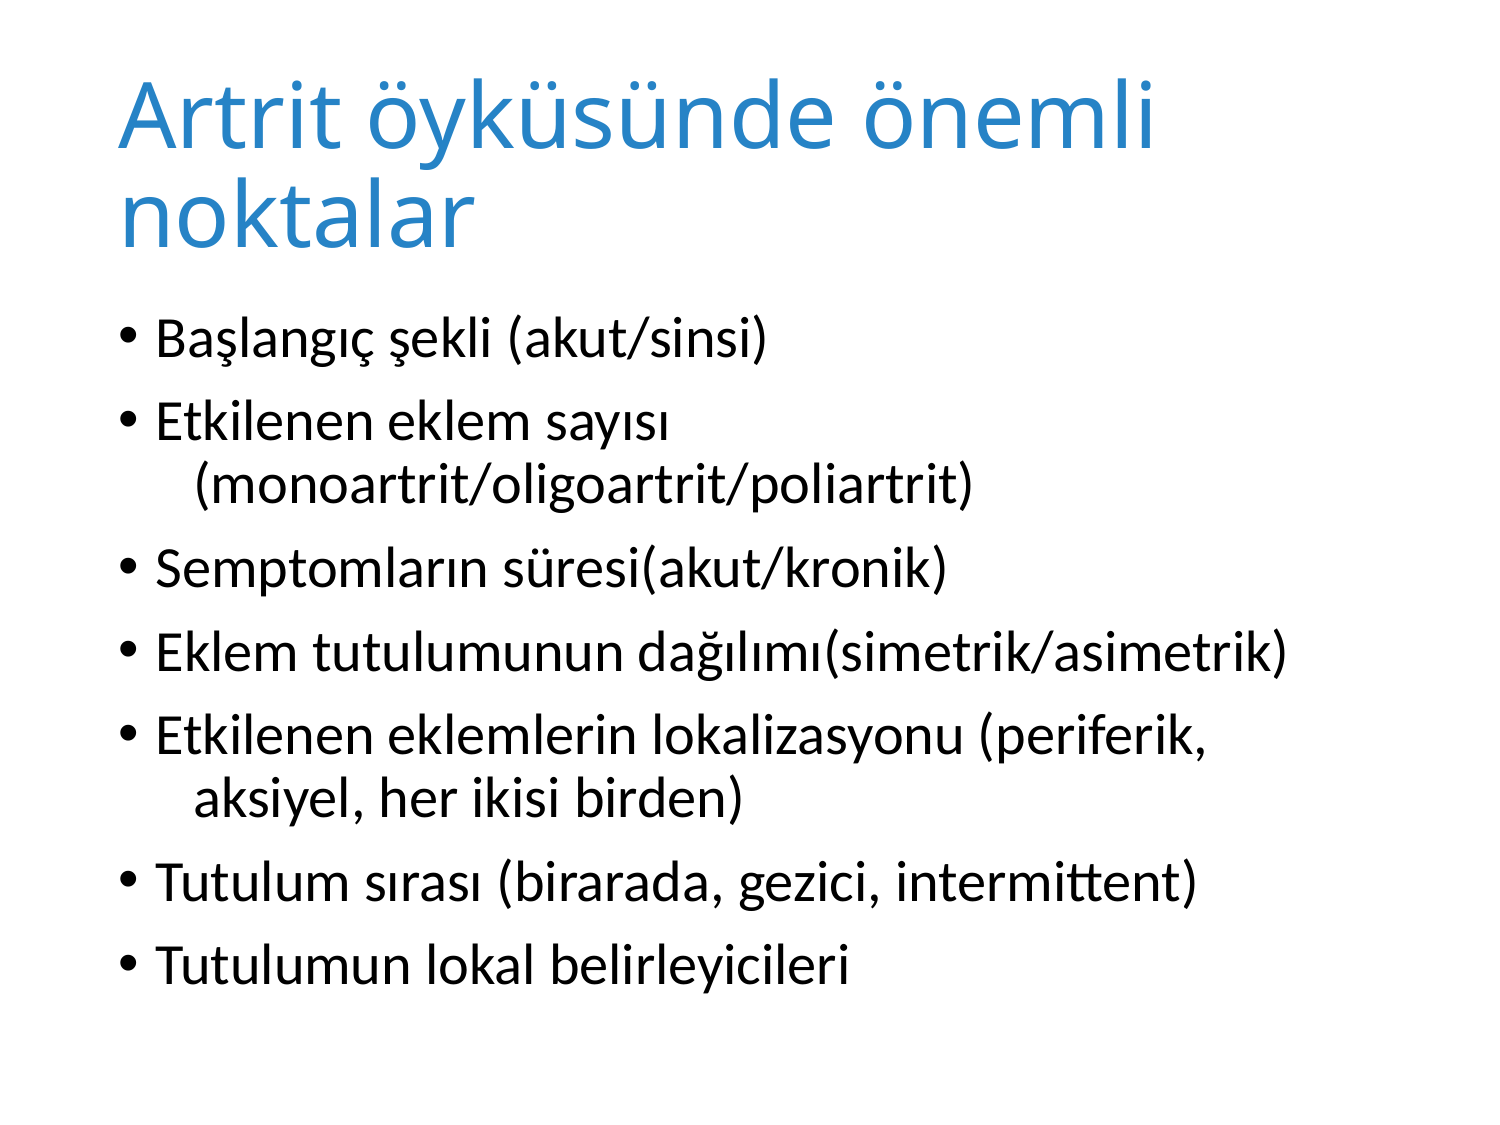

# Artrit öyküsünde önemli noktalar
Başlangıç şekli (akut/sinsi)
Etkilenen eklem sayısı (monoartrit/oligoartrit/poliartrit)
Semptomların süresi(akut/kronik)
Eklem tutulumunun dağılımı(simetrik/asimetrik)
Etkilenen eklemlerin lokalizasyonu (periferik, aksiyel, her ikisi birden)
Tutulum sırası (birarada, gezici, intermittent)
Tutulumun lokal belirleyicileri